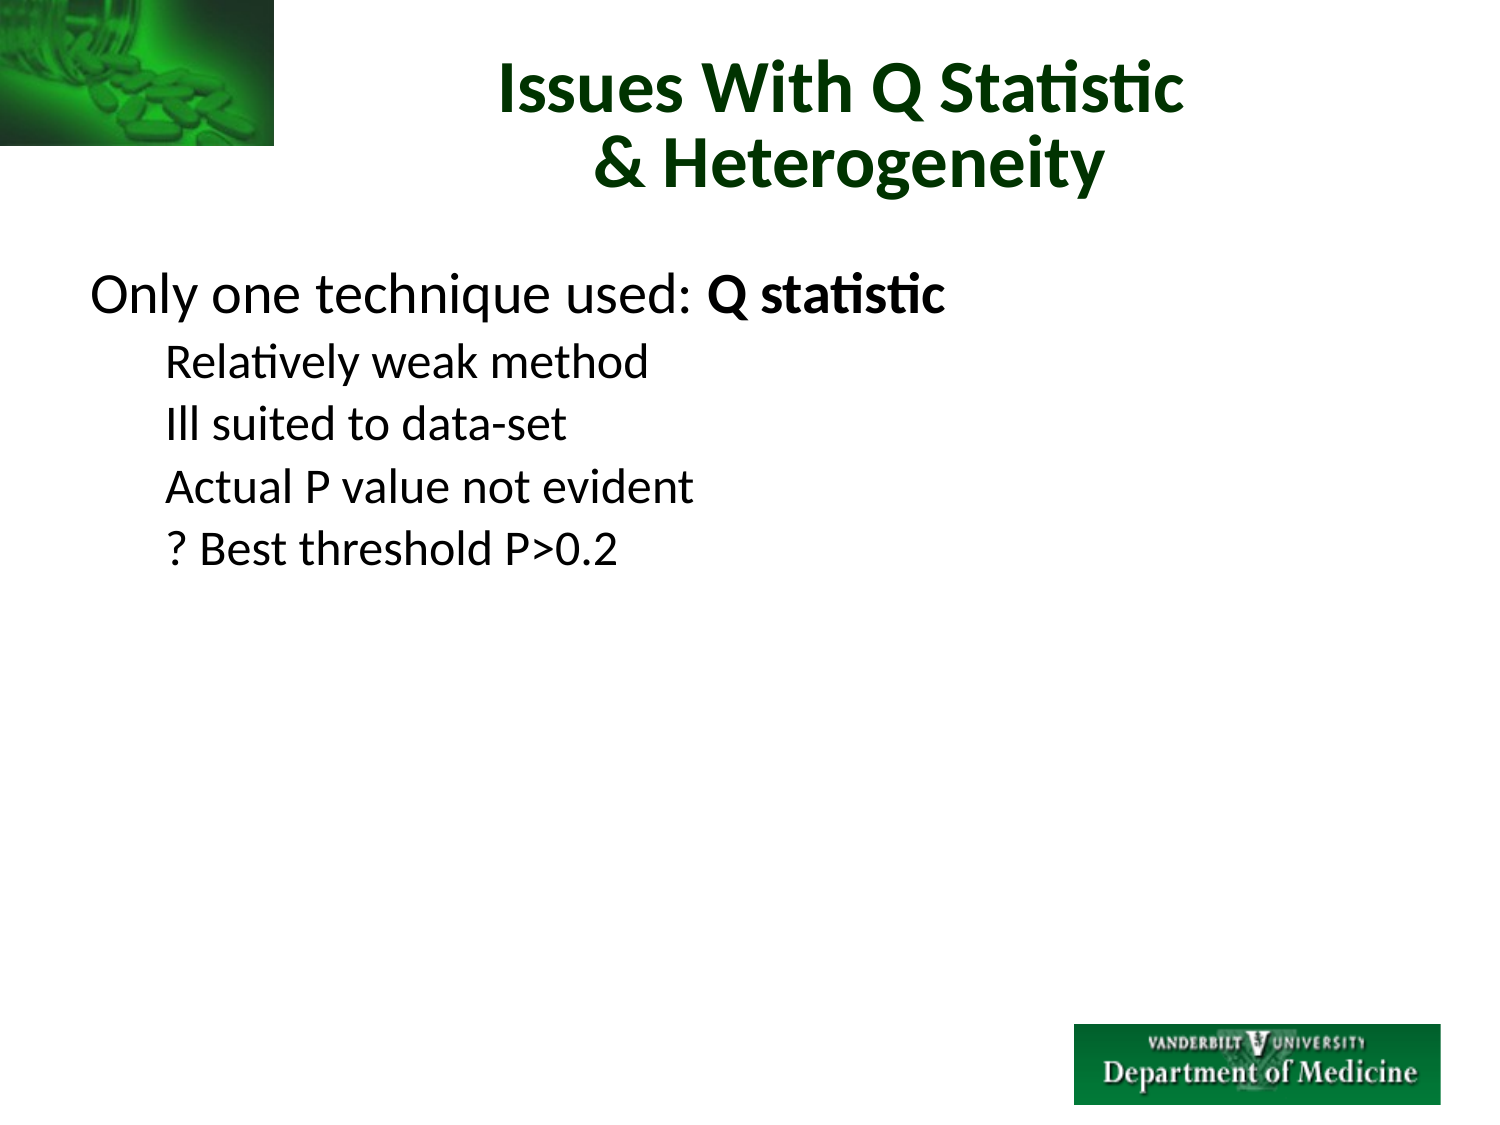

Issues With Q Statistic
& Heterogeneity
# Only one technique used: Q statistic
Relatively weak method
Ill suited to data-set
Actual P value not evident
? Best threshold P>0.2